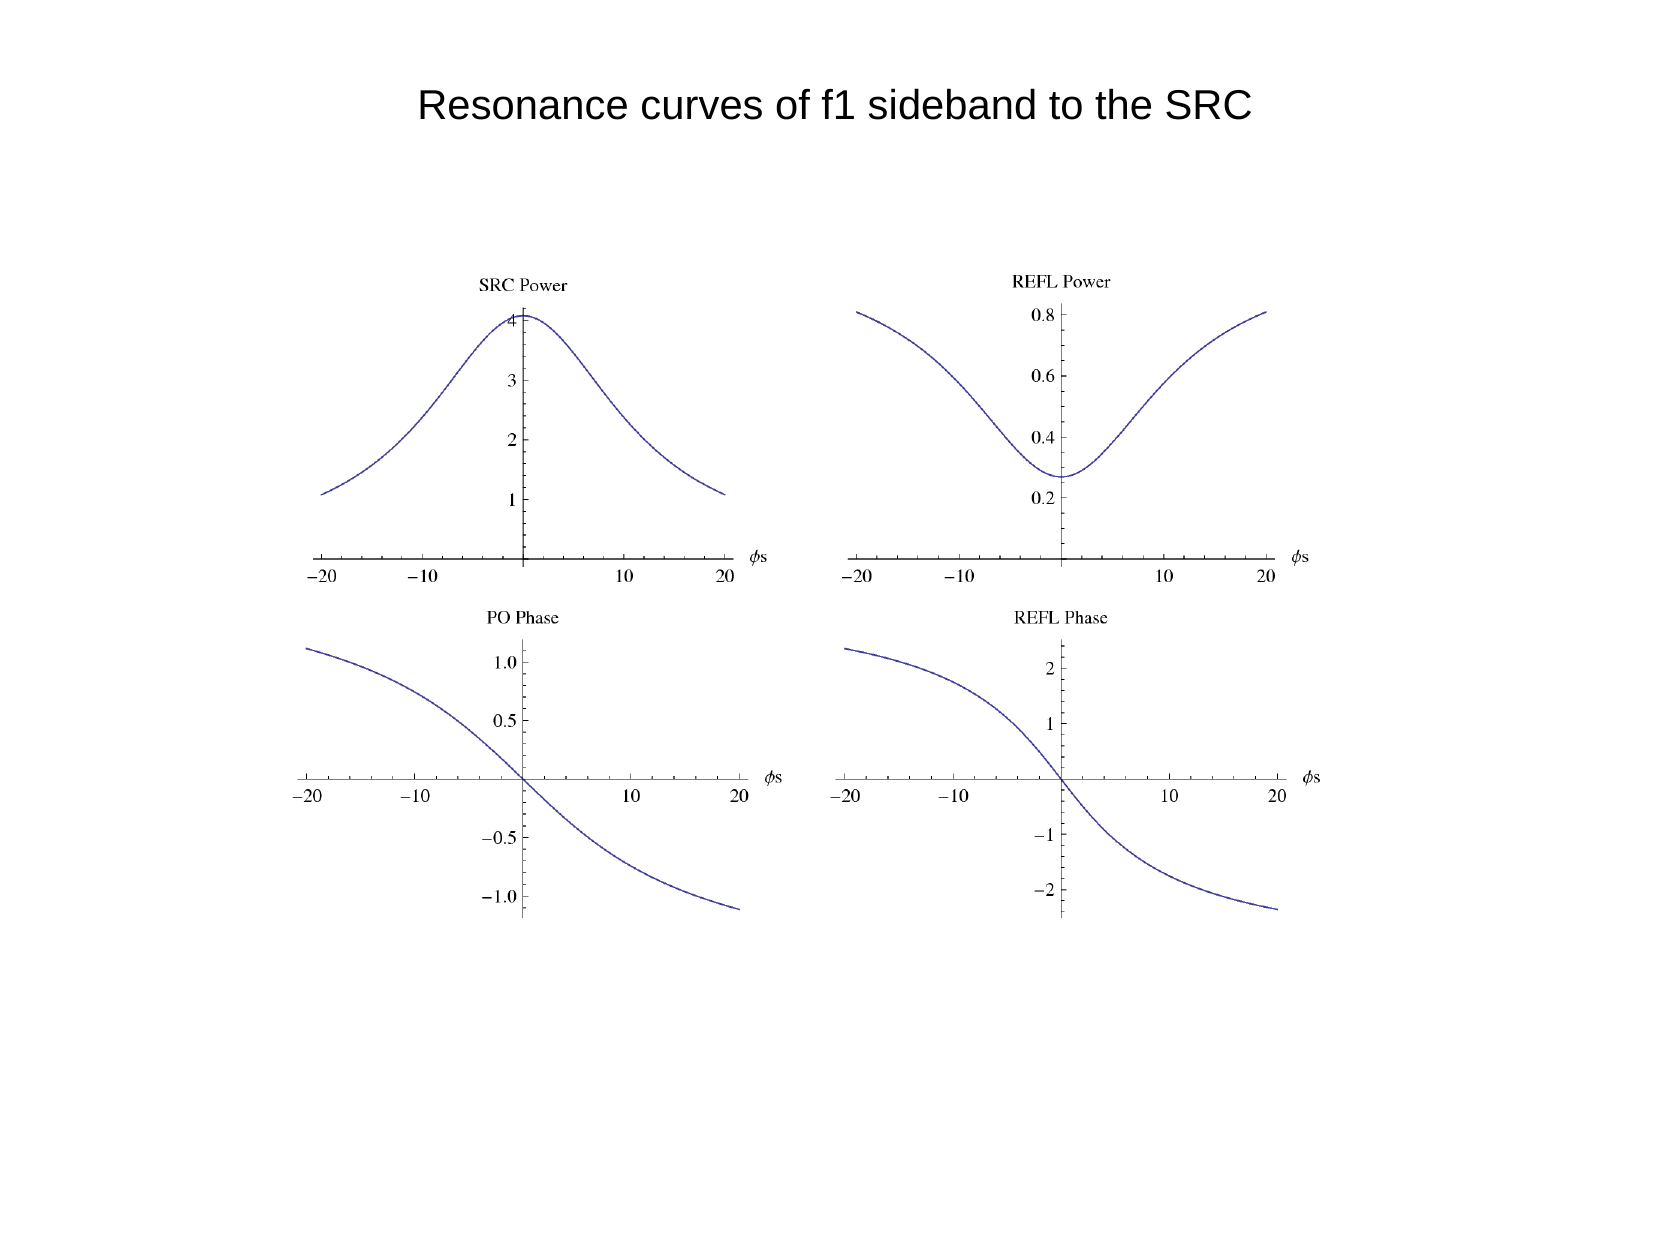

Resonance curves of f1 sideband to the SRC